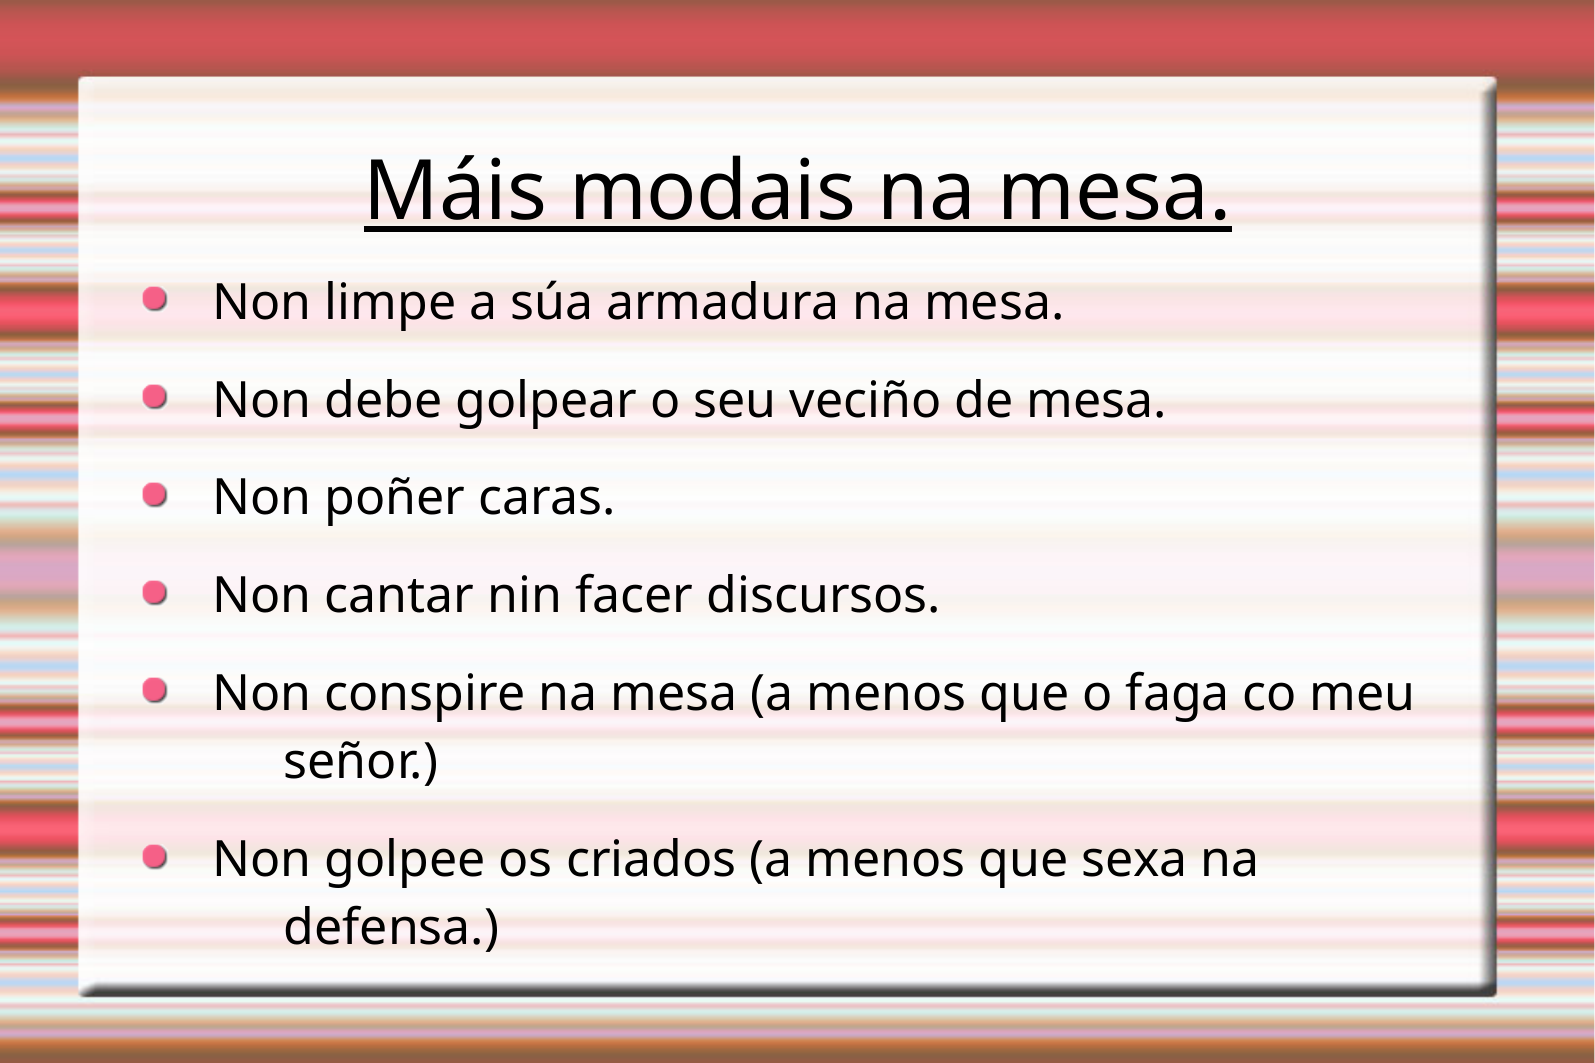

# Máis modais na mesa.
Non limpe a súa armadura na mesa.
Non debe golpear o seu veciño de mesa.
Non poñer caras.
Non cantar nin facer discursos.
Non conspire na mesa (a menos que o faga co meu señor.)
Non golpee os criados (a menos que sexa na defensa.)